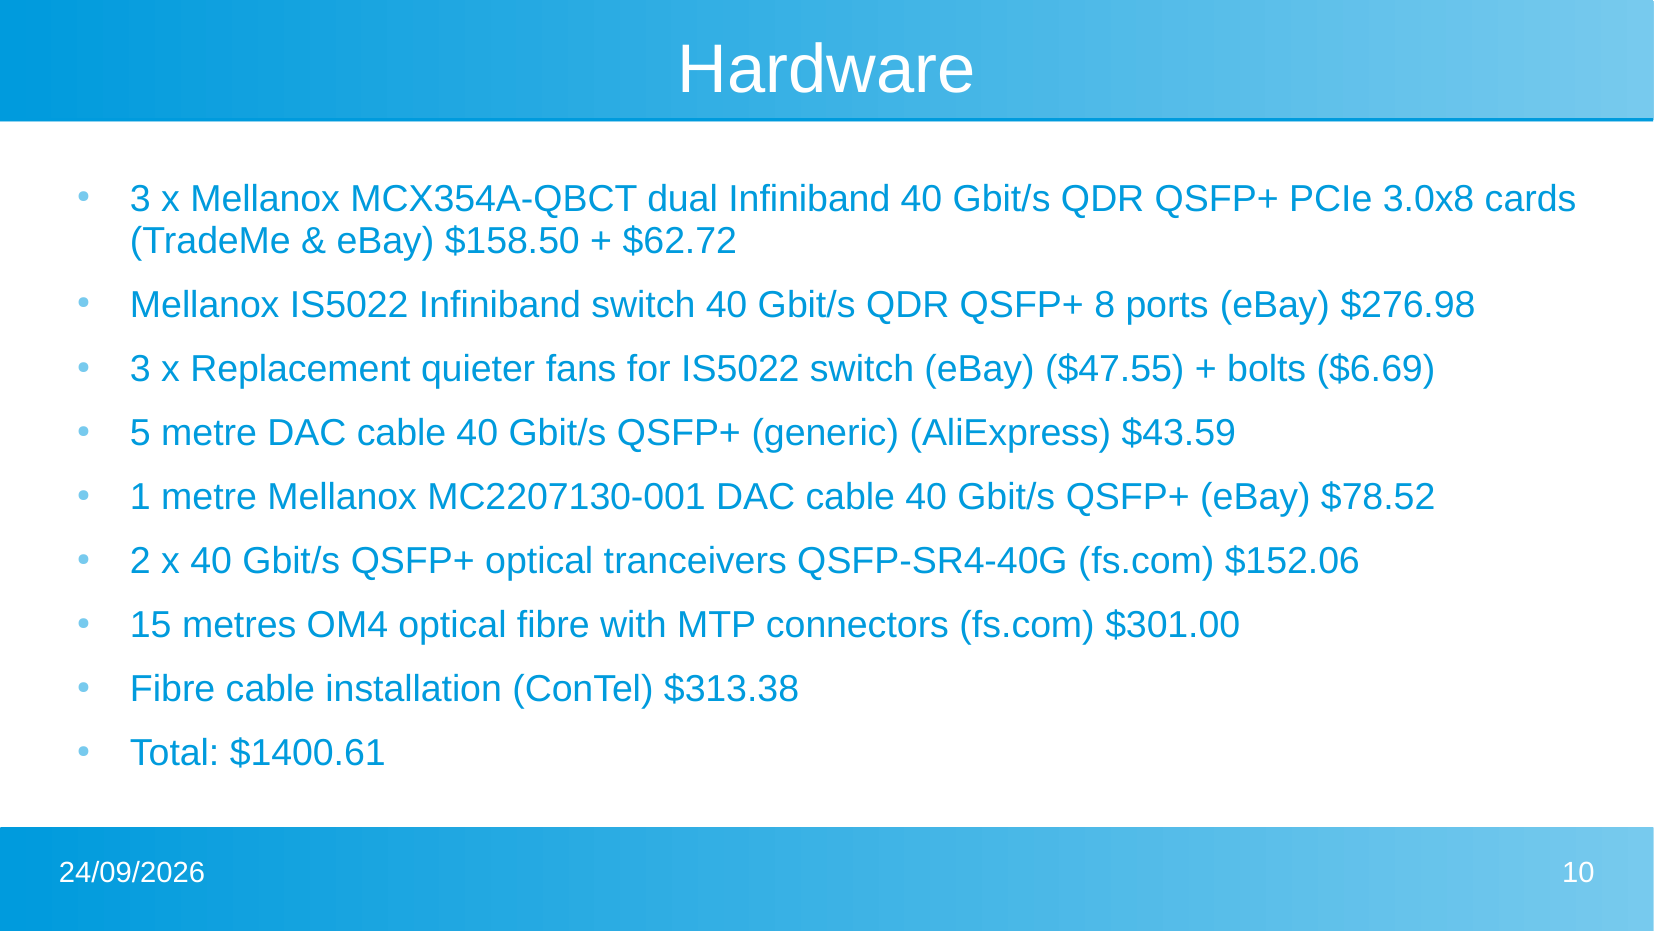

# Hardware
3 x Mellanox MCX354A-QBCT dual Infiniband 40 Gbit/s QDR QSFP+ PCIe 3.0x8 cards (TradeMe & eBay) $158.50 + $62.72
Mellanox IS5022 Infiniband switch 40 Gbit/s QDR QSFP+ 8 ports (eBay) $276.98
3 x Replacement quieter fans for IS5022 switch (eBay) ($47.55) + bolts ($6.69)
5 metre DAC cable 40 Gbit/s QSFP+ (generic) (AliExpress) $43.59
1 metre Mellanox MC2207130-001 DAC cable 40 Gbit/s QSFP+ (eBay) $78.52
2 x 40 Gbit/s QSFP+ optical tranceivers QSFP-SR4-40G (fs.com) $152.06
15 metres OM4 optical fibre with MTP connectors (fs.com) $301.00
Fibre cable installation (ConTel) $313.38
Total: $1400.61
10